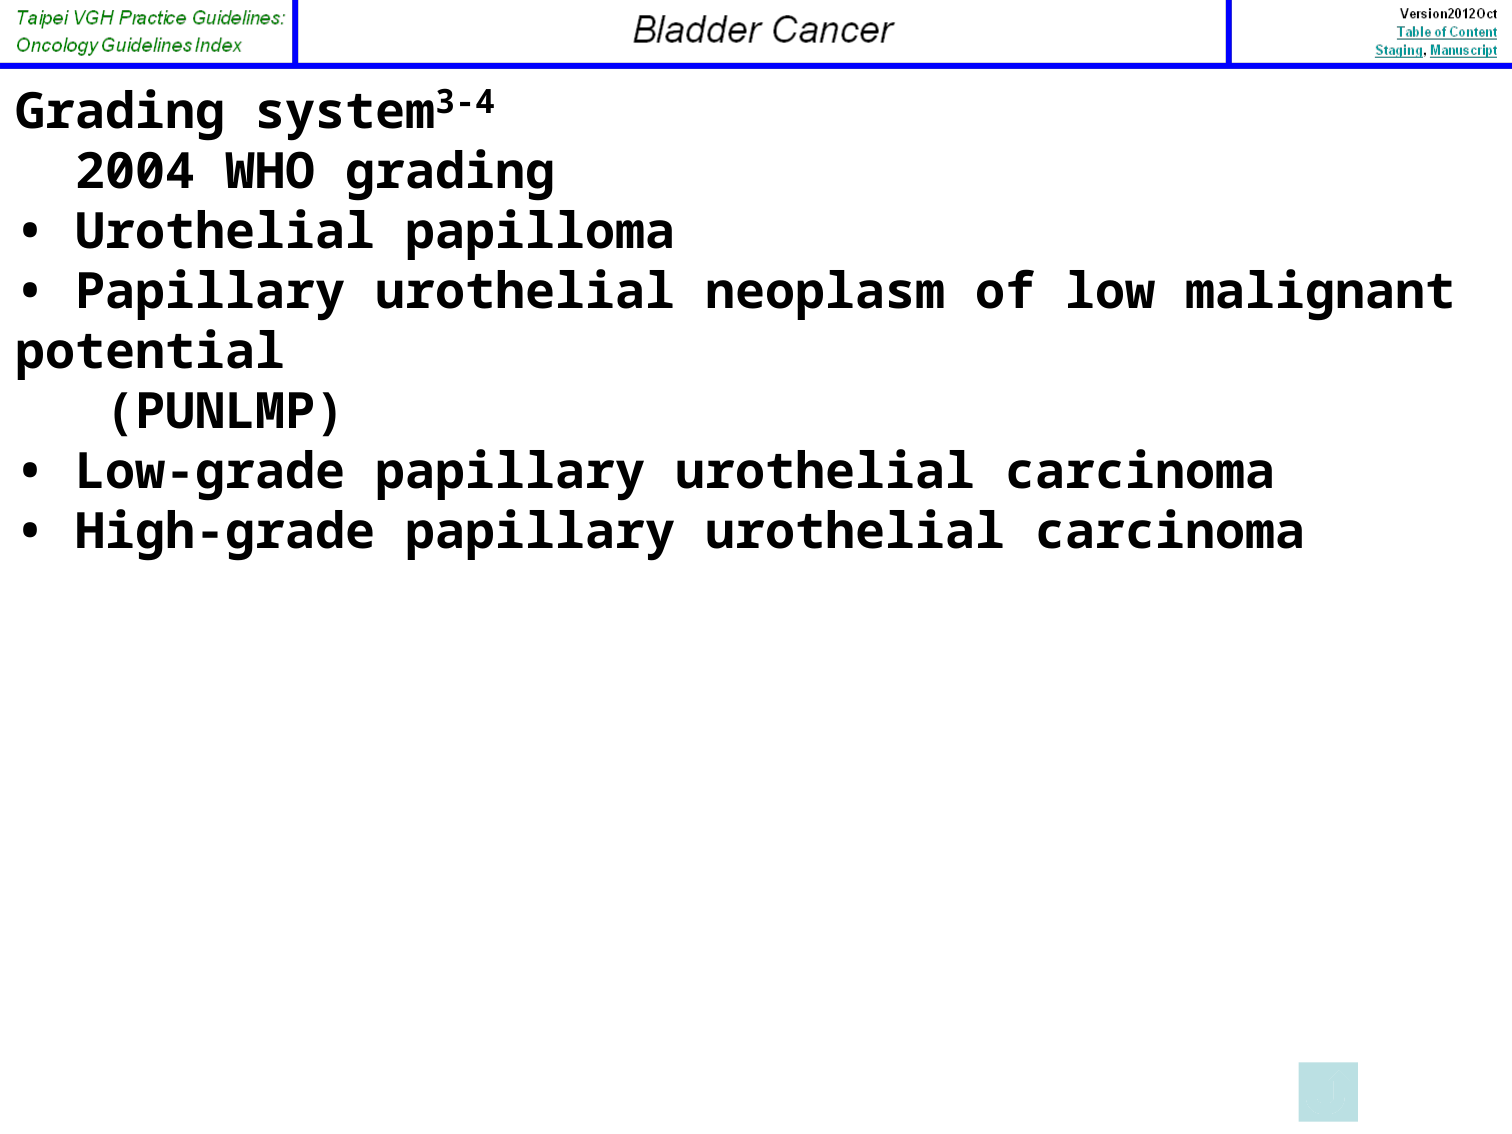

# Grading system3-4 2004 WHO grading • Urothelial papilloma • Papillary urothelial neoplasm of low malignant potential (PUNLMP) • Low-grade papillary urothelial carcinoma • High-grade papillary urothelial carcinoma